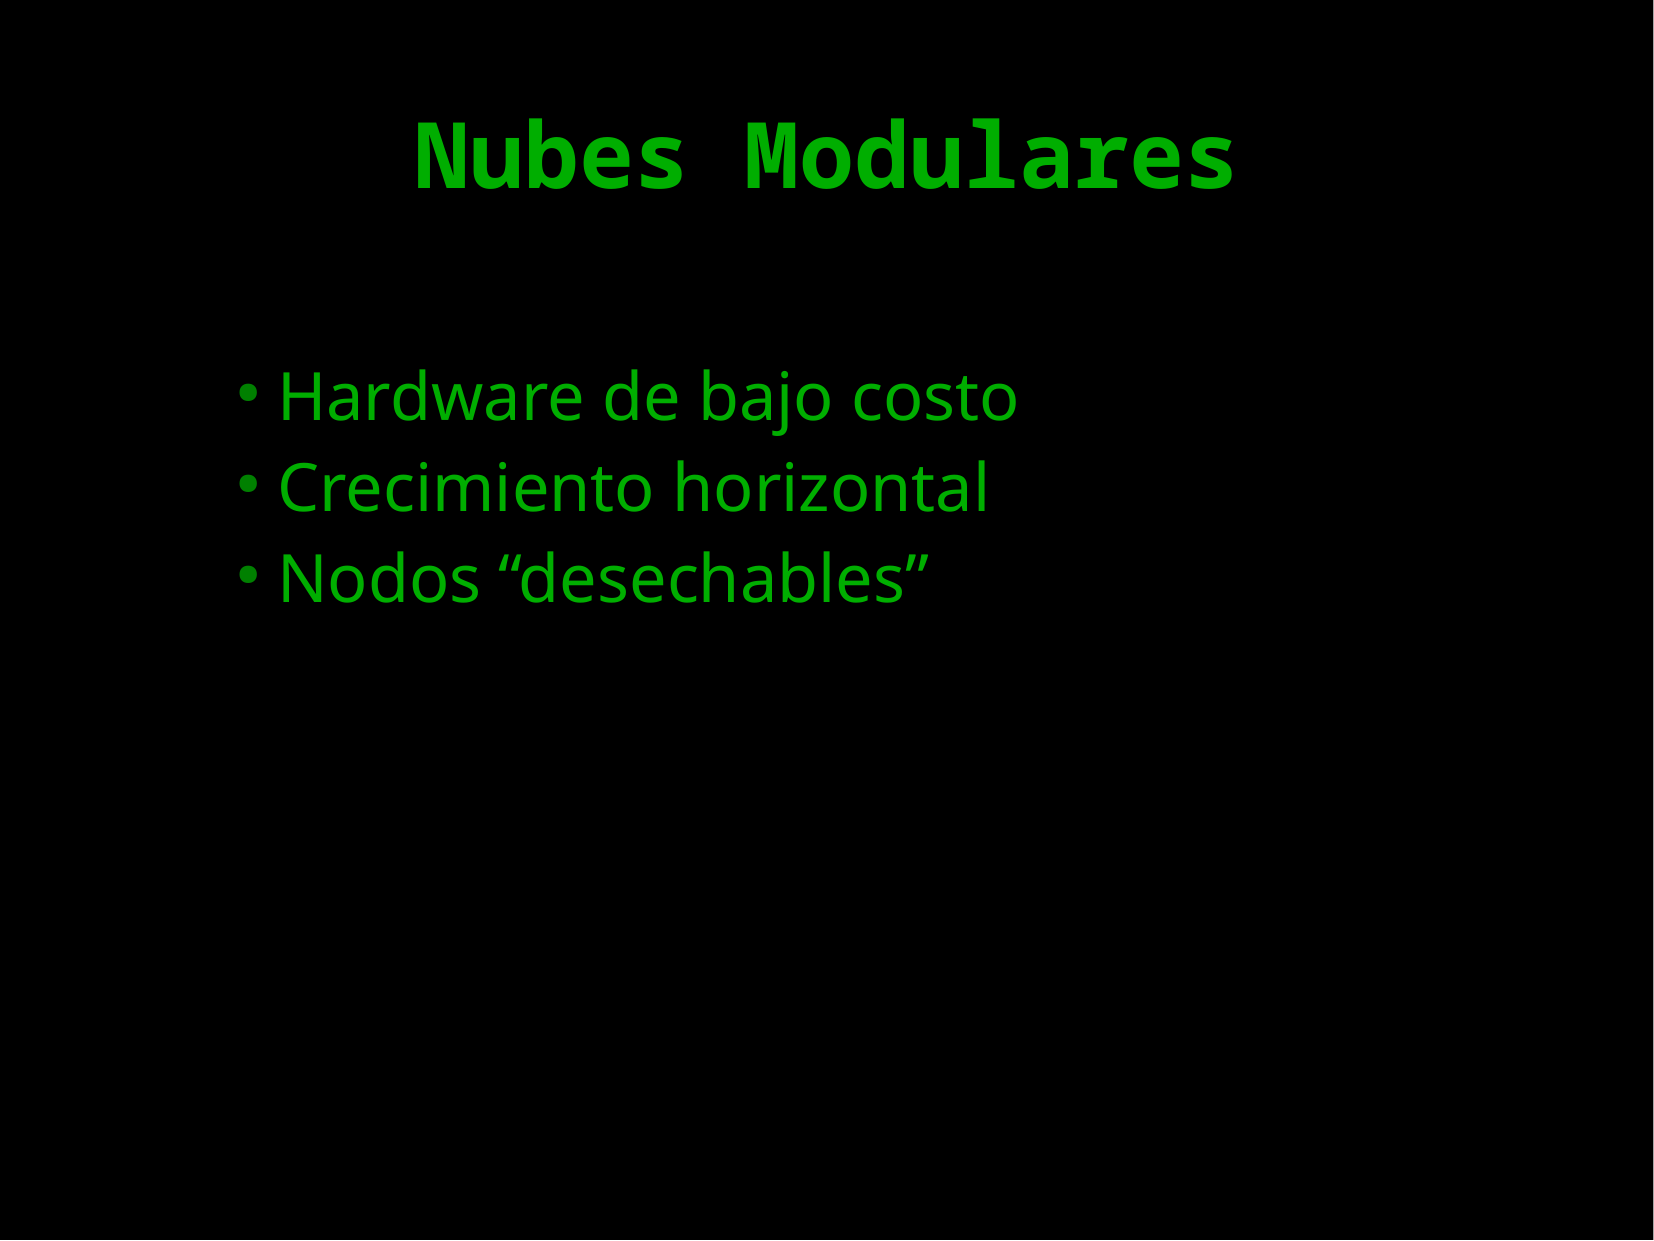

# Nubes Modulares
 Hardware de bajo costo
 Crecimiento horizontal
 Nodos “desechables”